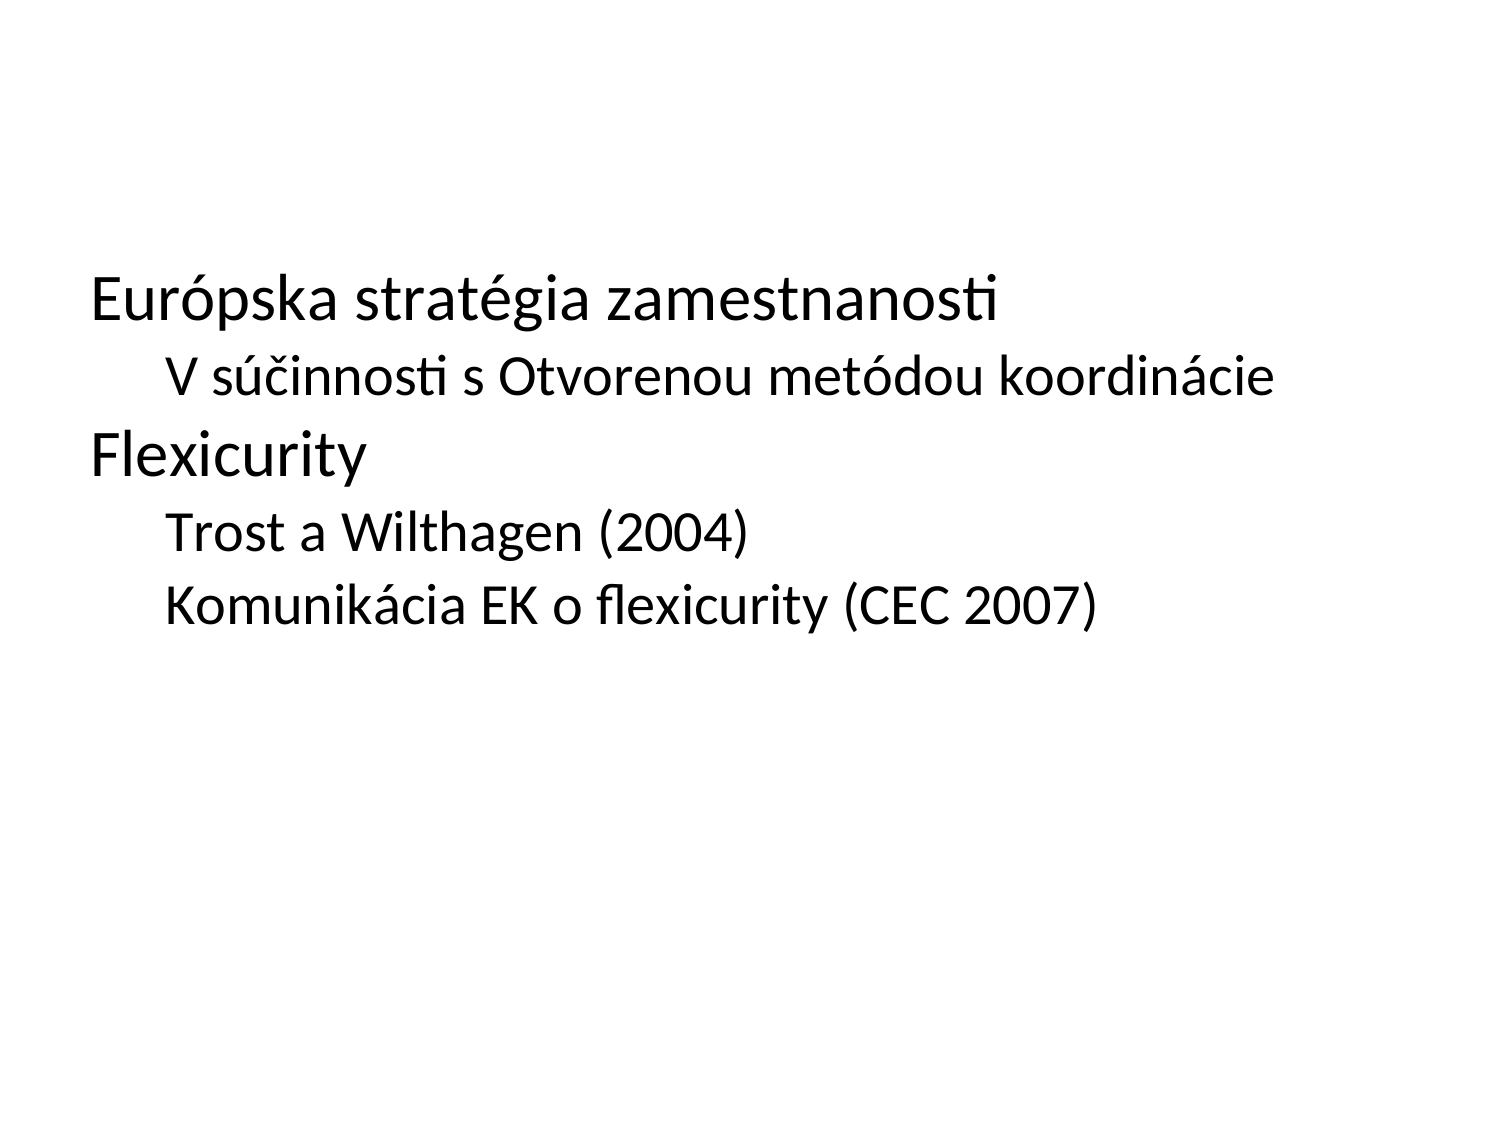

#
Európska stratégia zamestnanosti
V súčinnosti s Otvorenou metódou koordinácie
Flexicurity
Trost a Wilthagen (2004)
Komunikácia EK o flexicurity (CEC 2007)